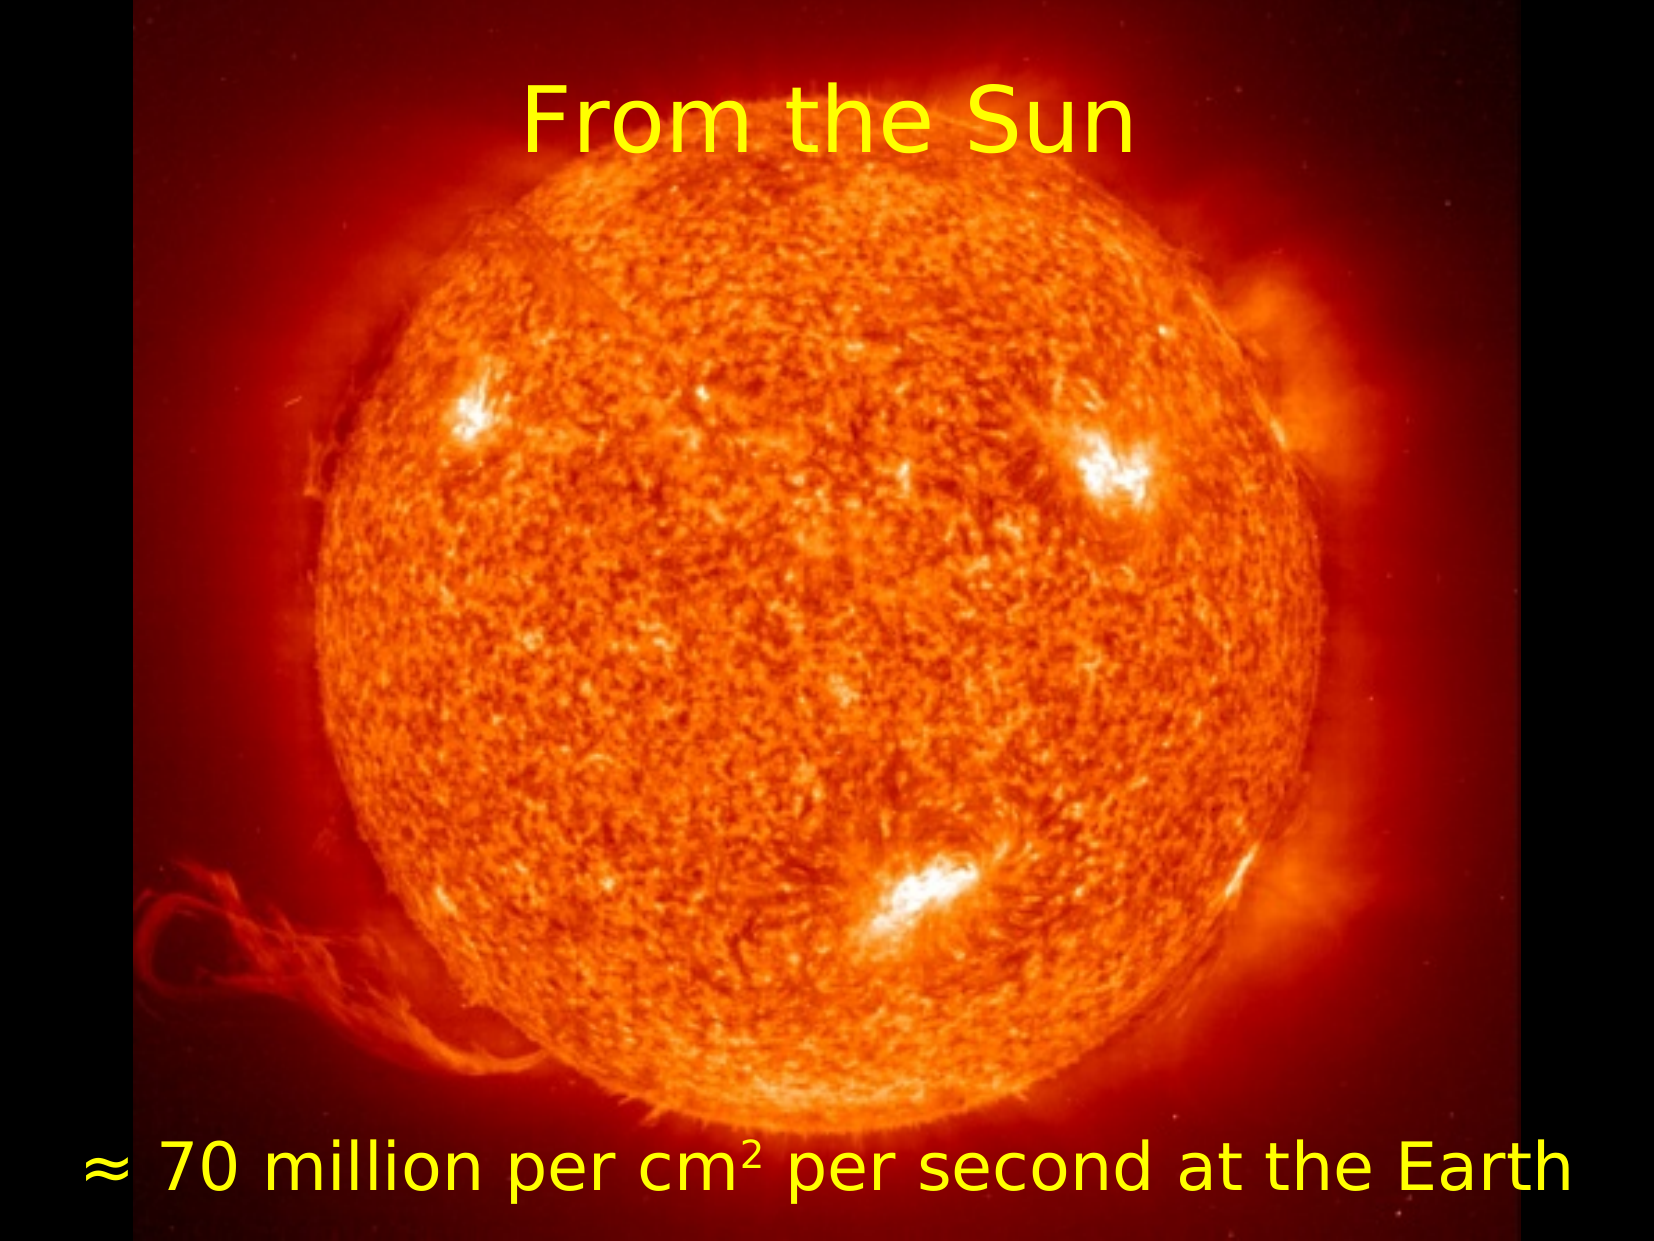

# From the Sun
≈ 70 million per cm2 per second at the Earth